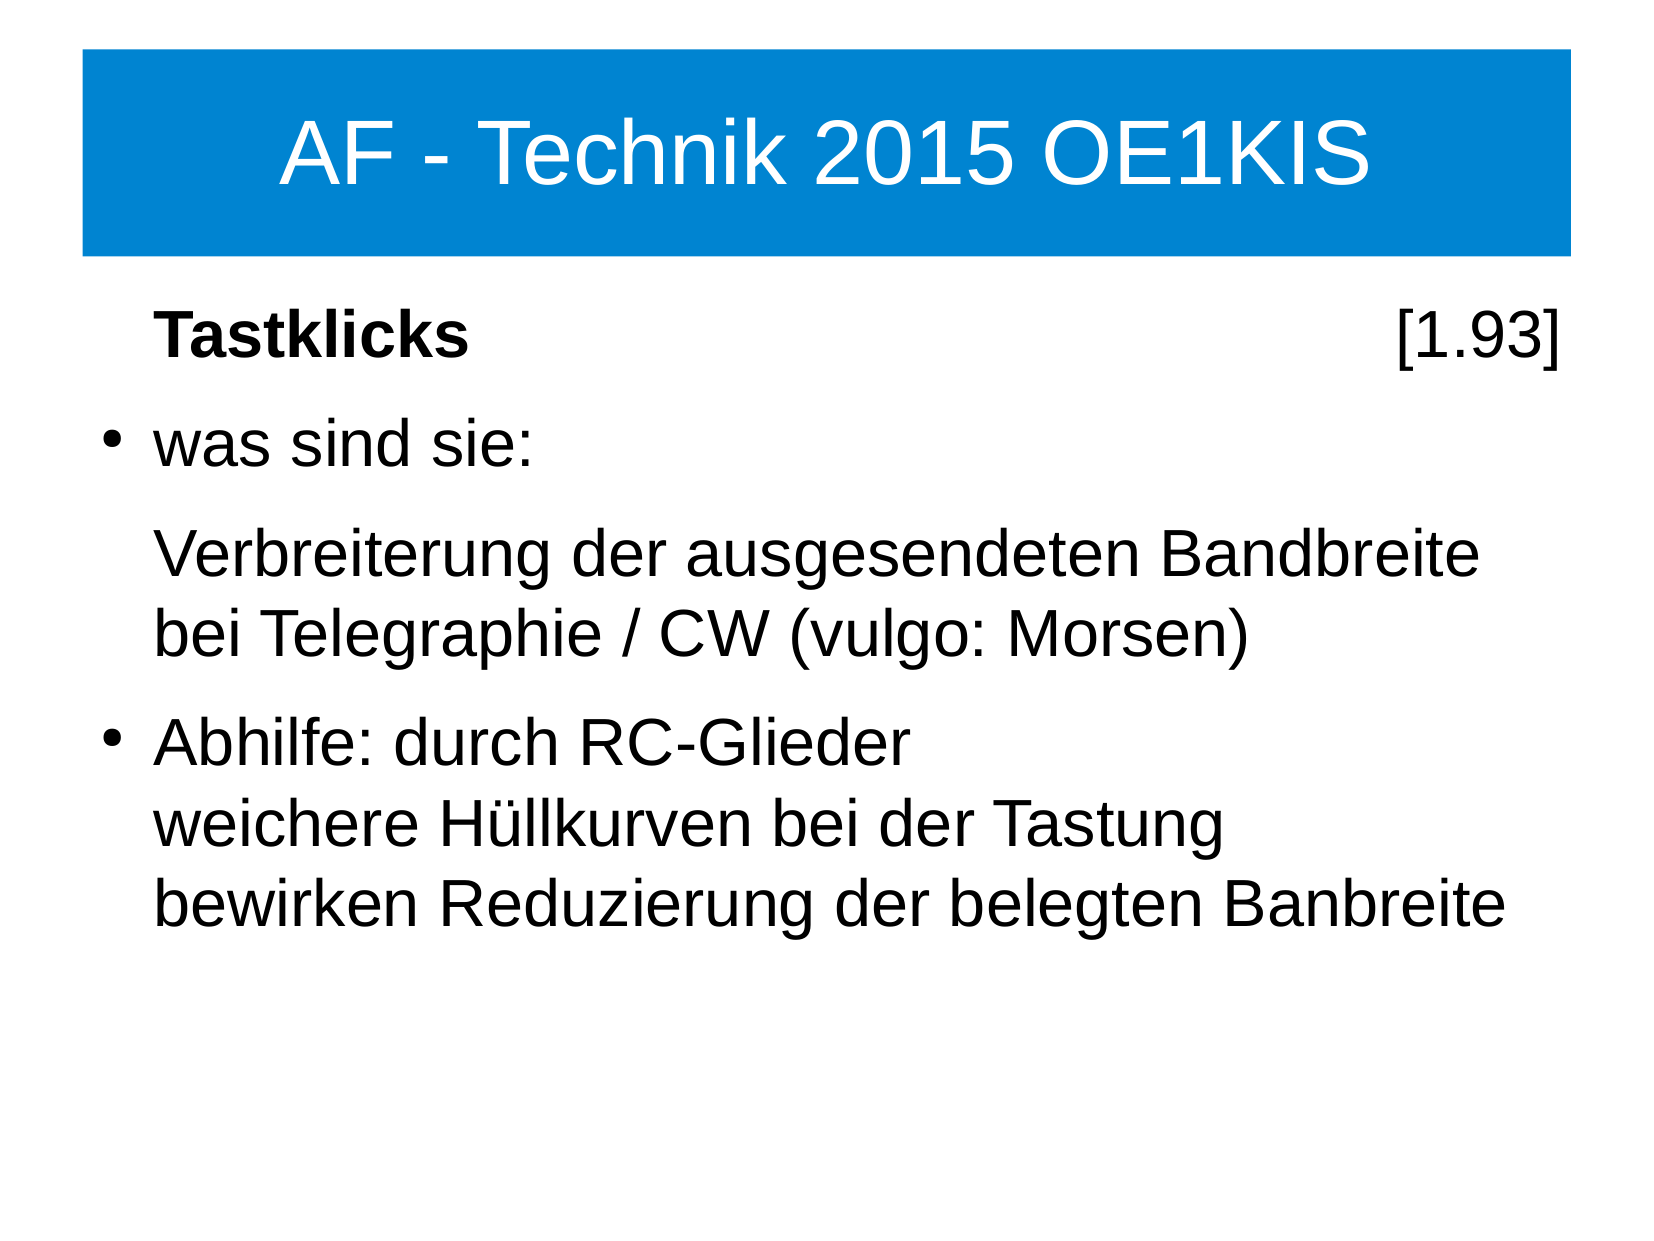

# AF - Technik 2015 OE1KIS
Tastklicks [1.93]
was sind sie:
Verbreiterung der ausgesendeten Bandbreite bei Telegraphie / CW (vulgo: Morsen)
Abhilfe: durch RC-Glieder
weichere Hüllkurven bei der Tastung
bewirken Reduzierung der belegten Banbreite